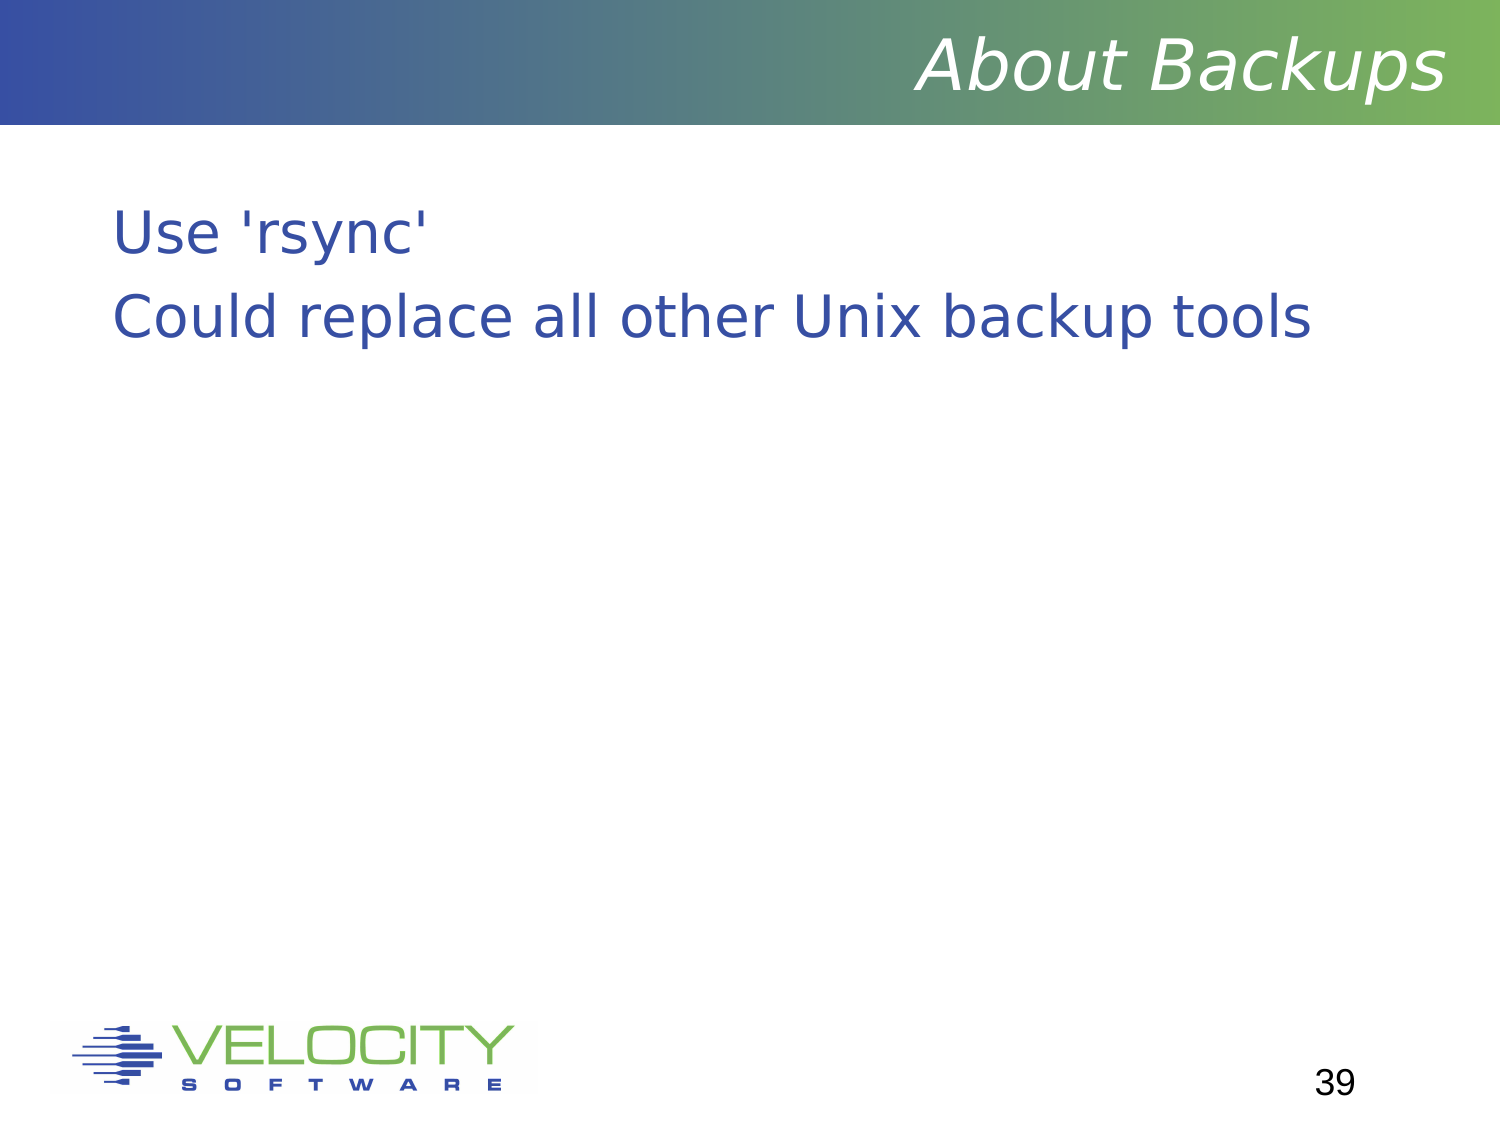

# About Backups
Use 'rsync'
Could replace all other Unix backup tools
39